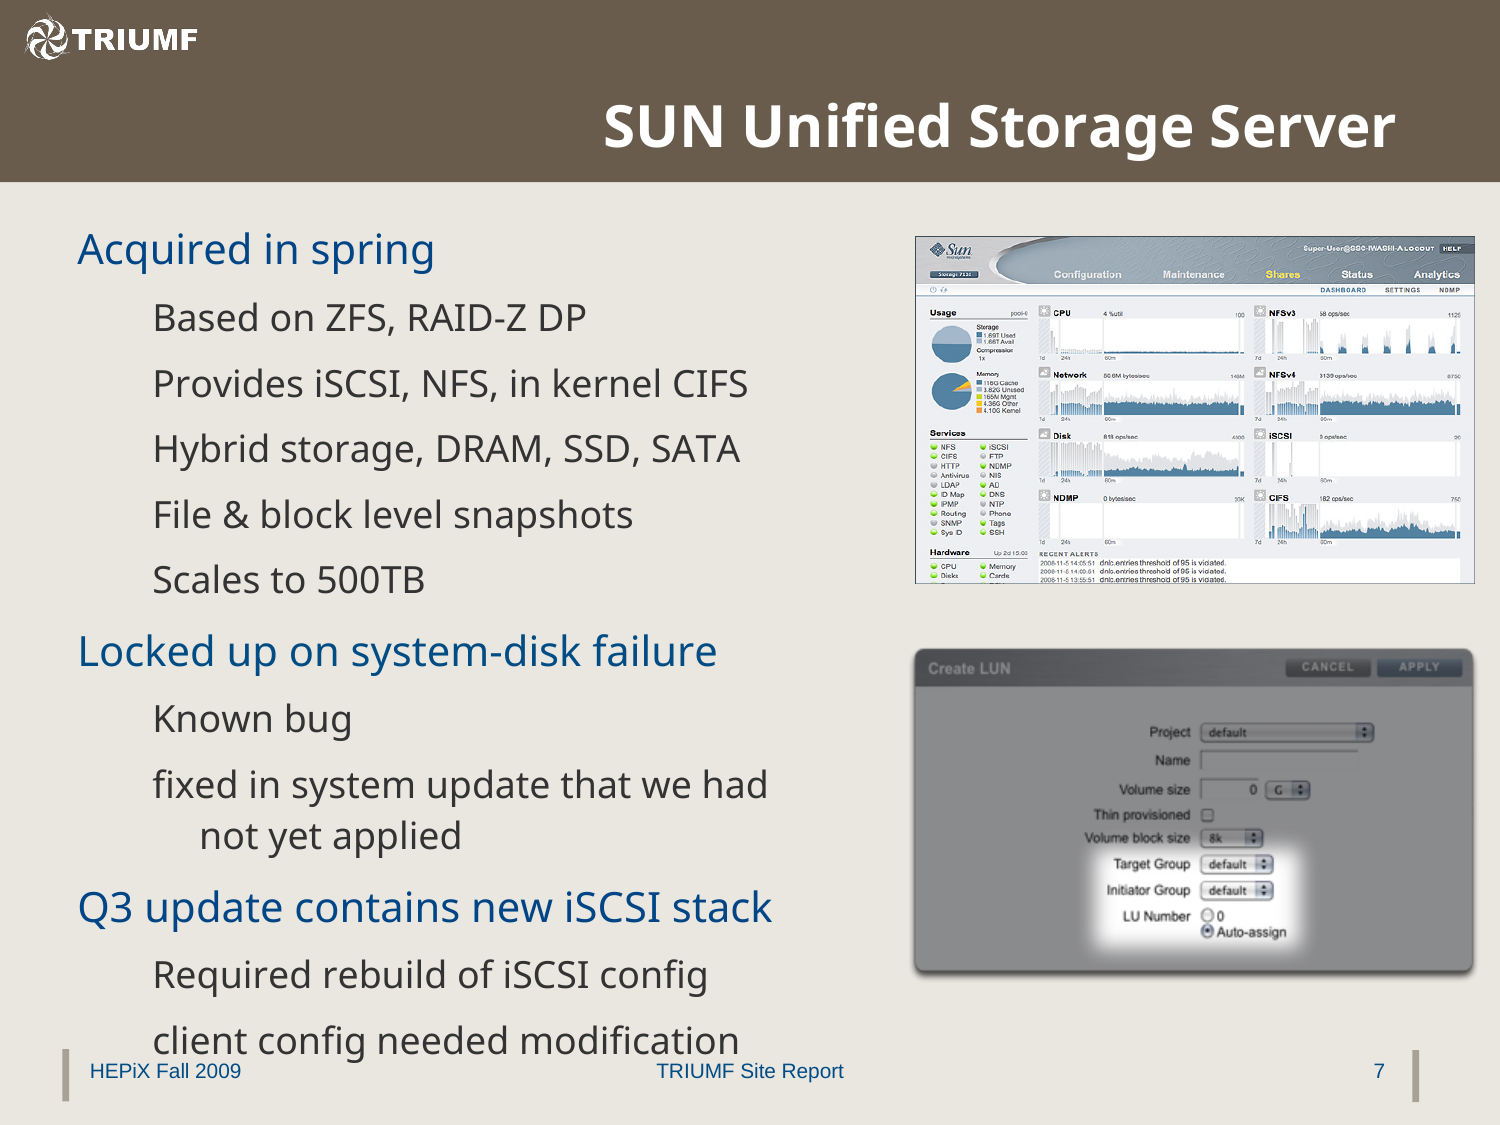

# SUN Unified Storage Server
Acquired in spring
Based on ZFS, RAID-Z DP
Provides iSCSI, NFS, in kernel CIFS
Hybrid storage, DRAM, SSD, SATA
File & block level snapshots
Scales to 500TB
Locked up on system-disk failure
Known bug
fixed in system update that we had
not yet applied
Q3 update contains new iSCSI stack
Required rebuild of iSCSI config
client config needed modification
HEPiX Fall 2009
TRIUMF Site Report